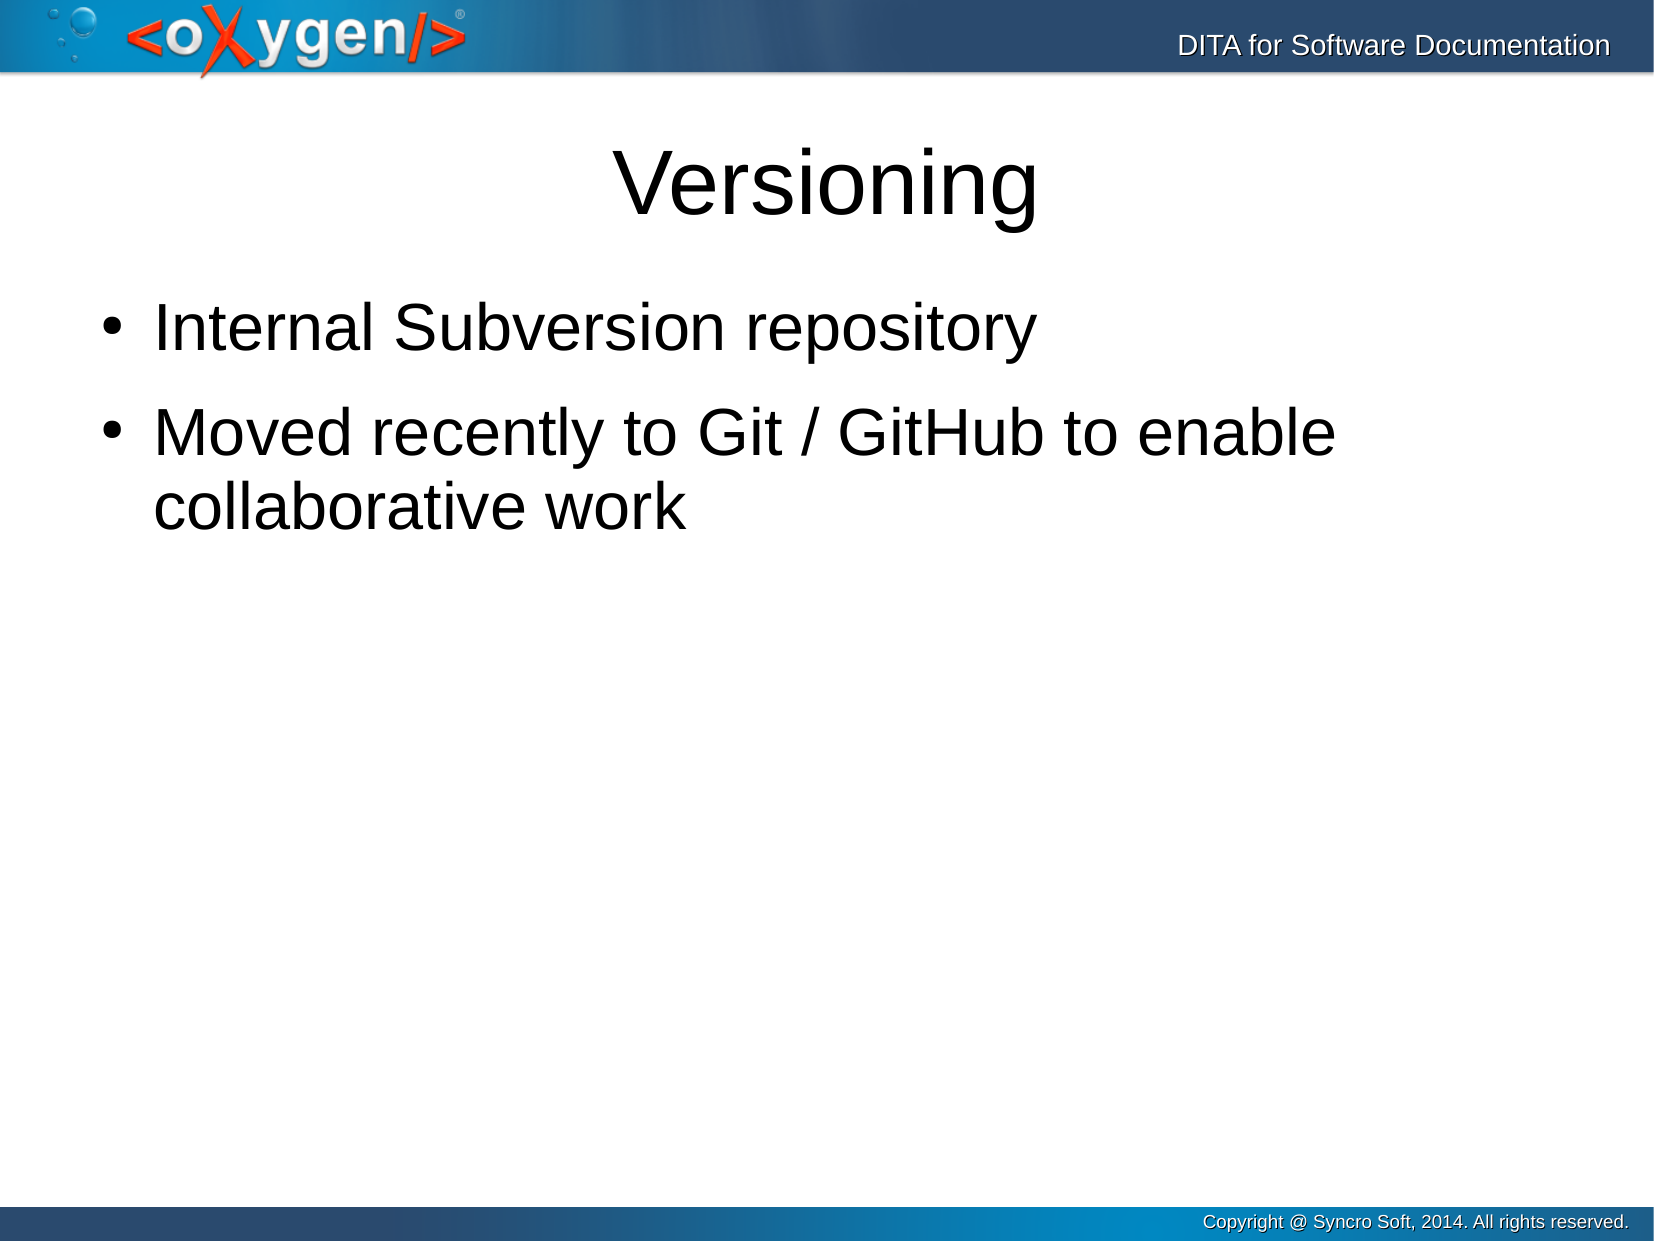

# Versioning
Internal Subversion repository
Moved recently to Git / GitHub to enable collaborative work